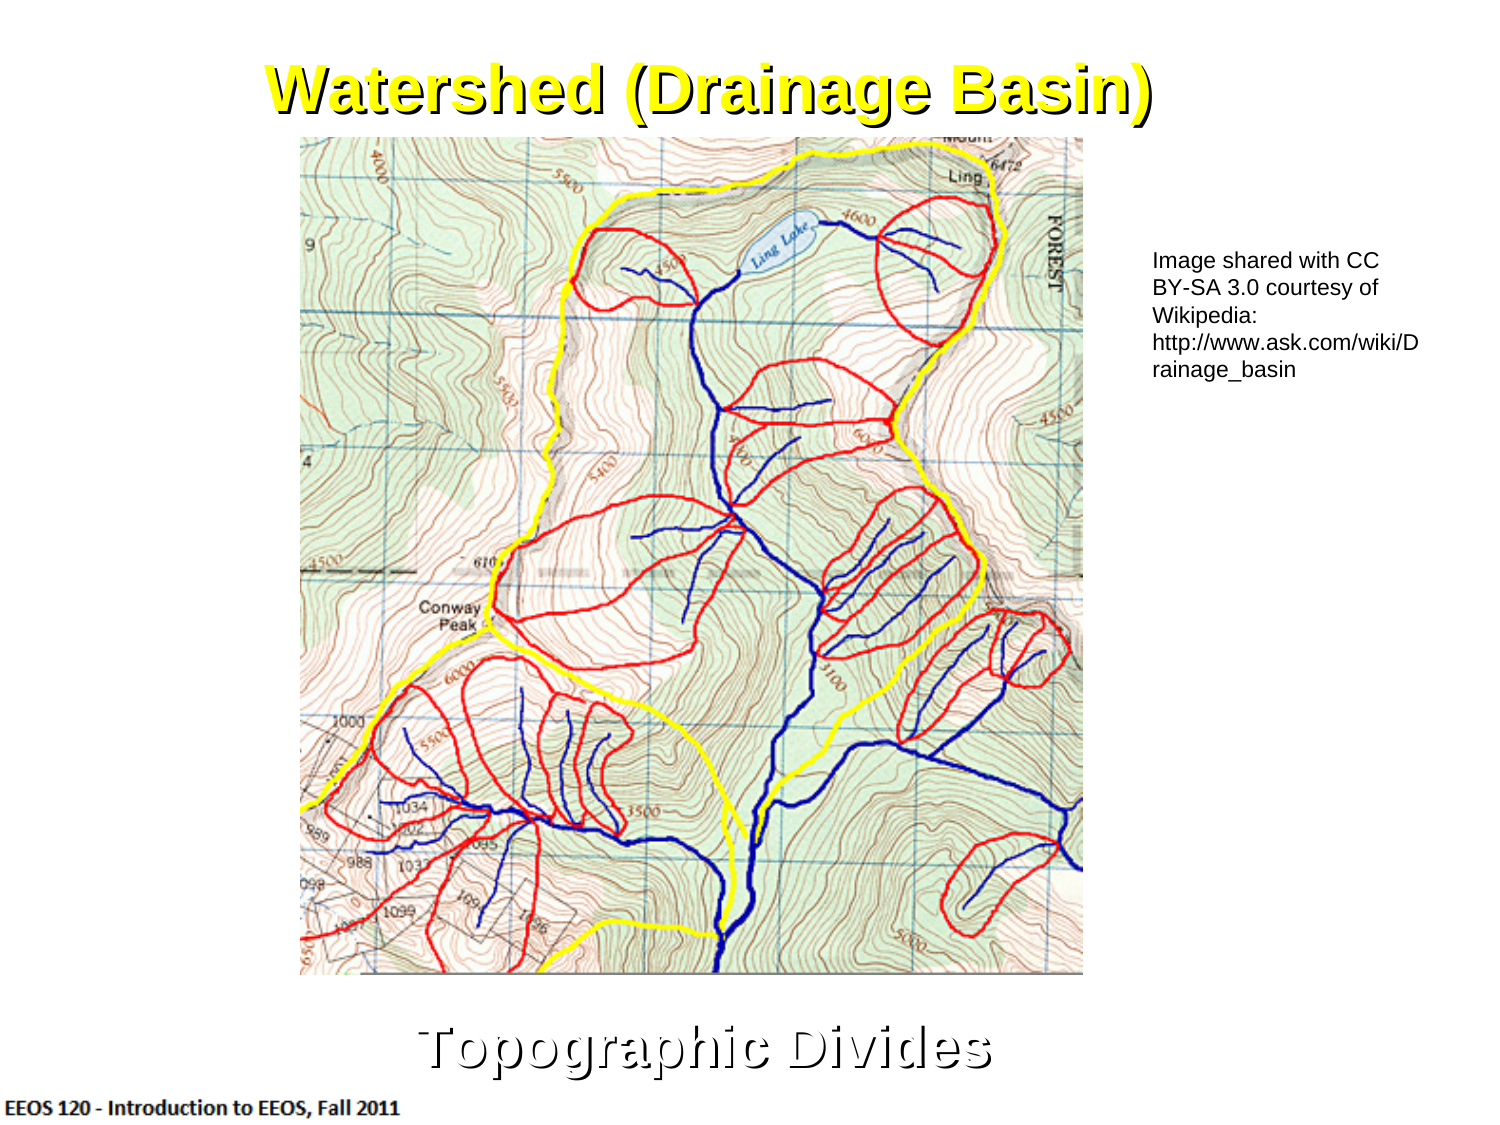

Watershed (Drainage Basin)
Image shared with CC BY-SA 3.0 courtesy of Wikipedia: http://www.ask.com/wiki/Drainage_basin
Topographic Divides